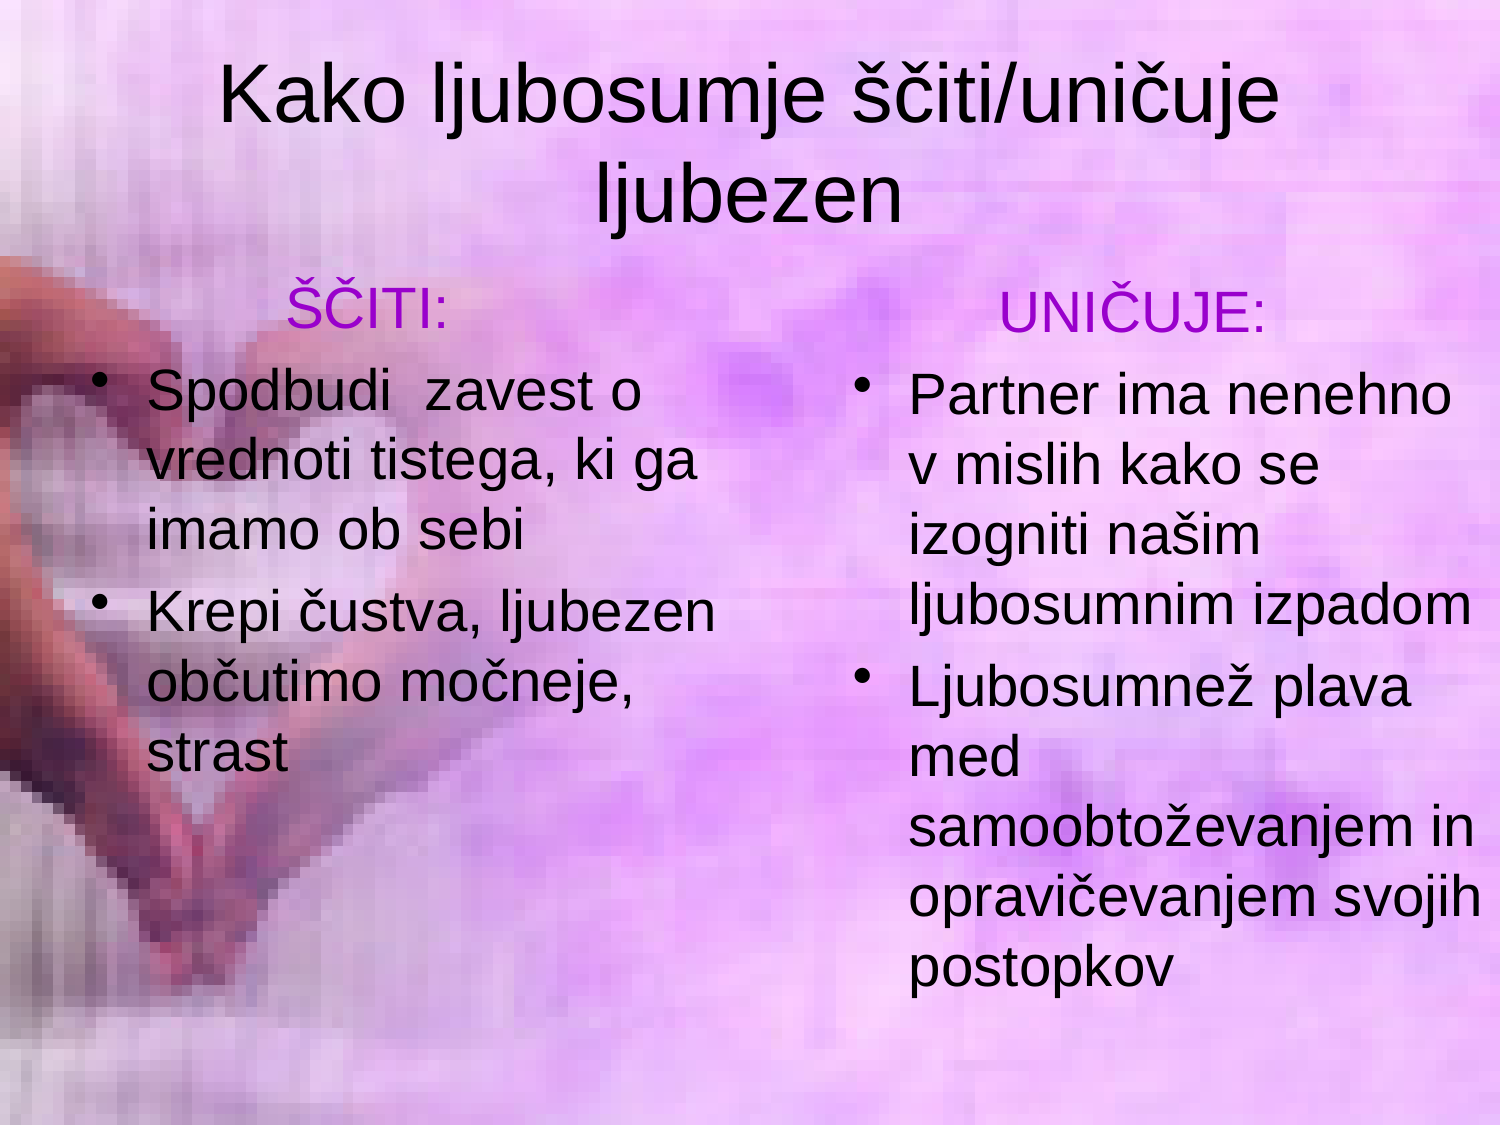

# Kako ljubosumje ščiti/uničuje ljubezen
 ŠČITI:
Spodbudi zavest o vrednoti tistega, ki ga imamo ob sebi
Krepi čustva, ljubezen občutimo močneje, strast
 UNIČUJE:
Partner ima nenehno v mislih kako se izogniti našim ljubosumnim izpadom
Ljubosumnež plava med samoobtoževanjem in opravičevanjem svojih postopkov